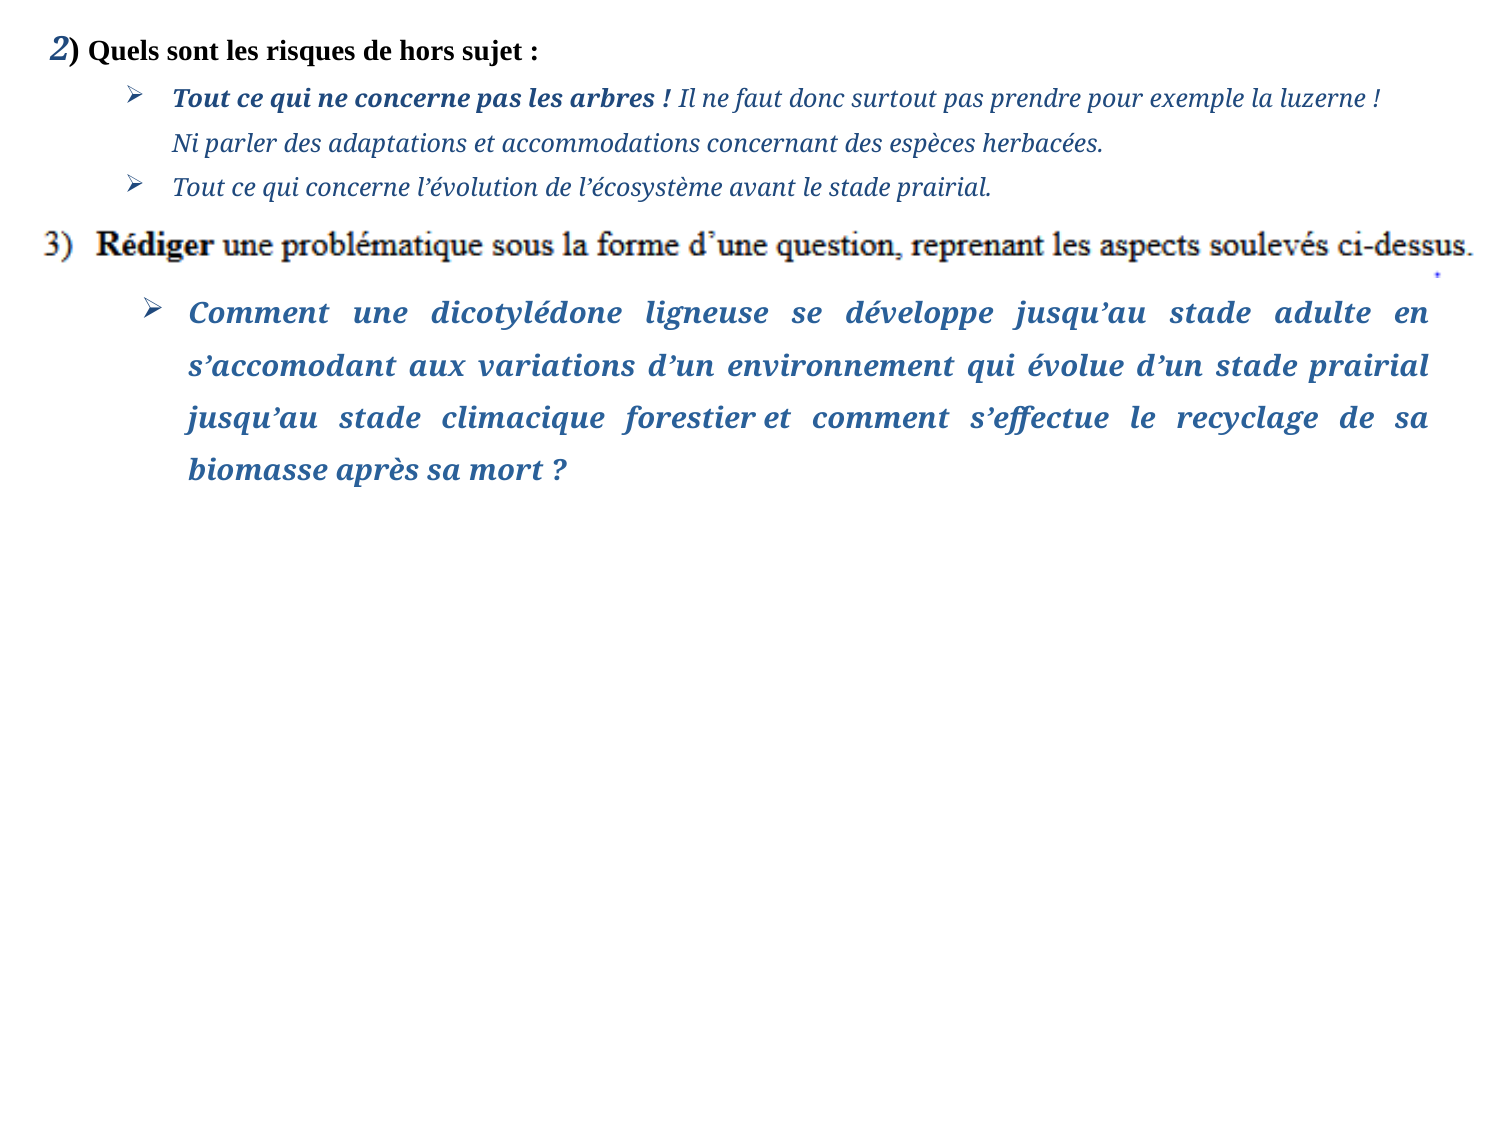

2) Quels sont les risques de hors sujet :
Tout ce qui ne concerne pas les arbres ! Il ne faut donc surtout pas prendre pour exemple la luzerne !
Ni parler des adaptations et accommodations concernant des espèces herbacées.
Tout ce qui concerne l’évolution de l’écosystème avant le stade prairial.
Comment une dicotylédone ligneuse se développe jusqu’au stade adulte en s’accomodant aux variations d’un environnement qui évolue d’un stade prairial jusqu’au stade climacique forestier et comment s’effectue le recyclage de sa biomasse après sa mort ?